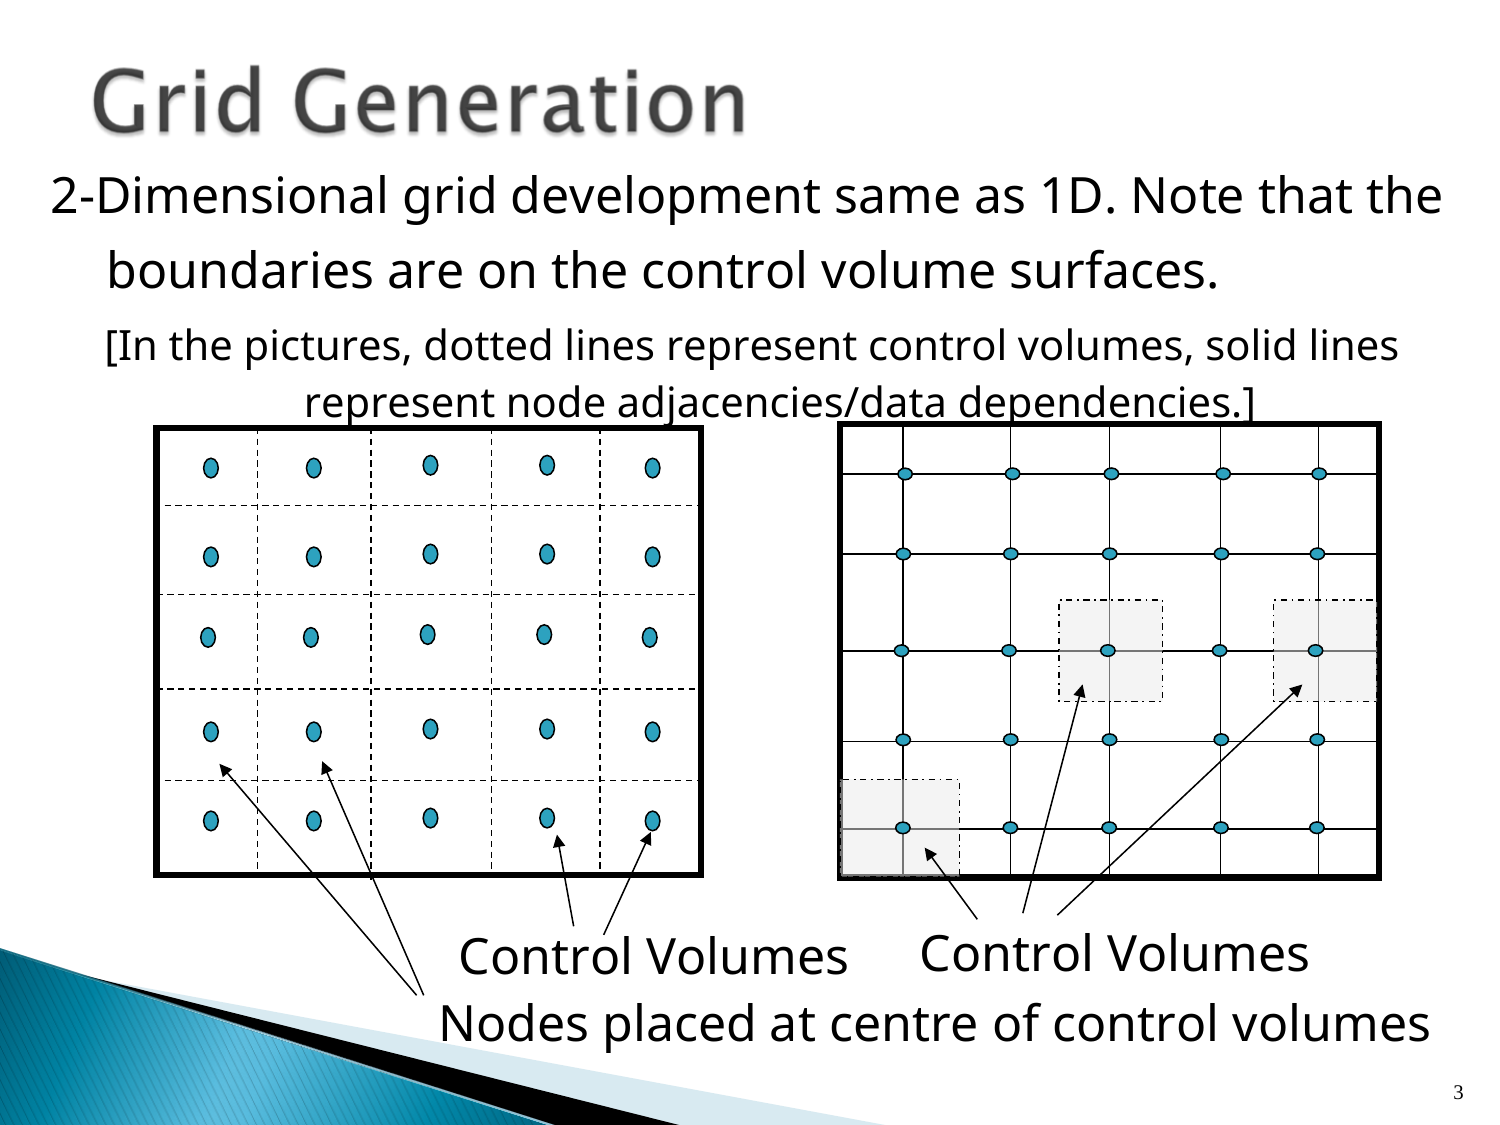

# 2-Dimensional grid development same as 1D. Note that the boundaries are on the control volume surfaces.
[In the pictures, dotted lines represent control volumes, solid lines represent node adjacencies/data dependencies.]
Control Volumes
Control Volumes
Nodes placed at centre of control volumes